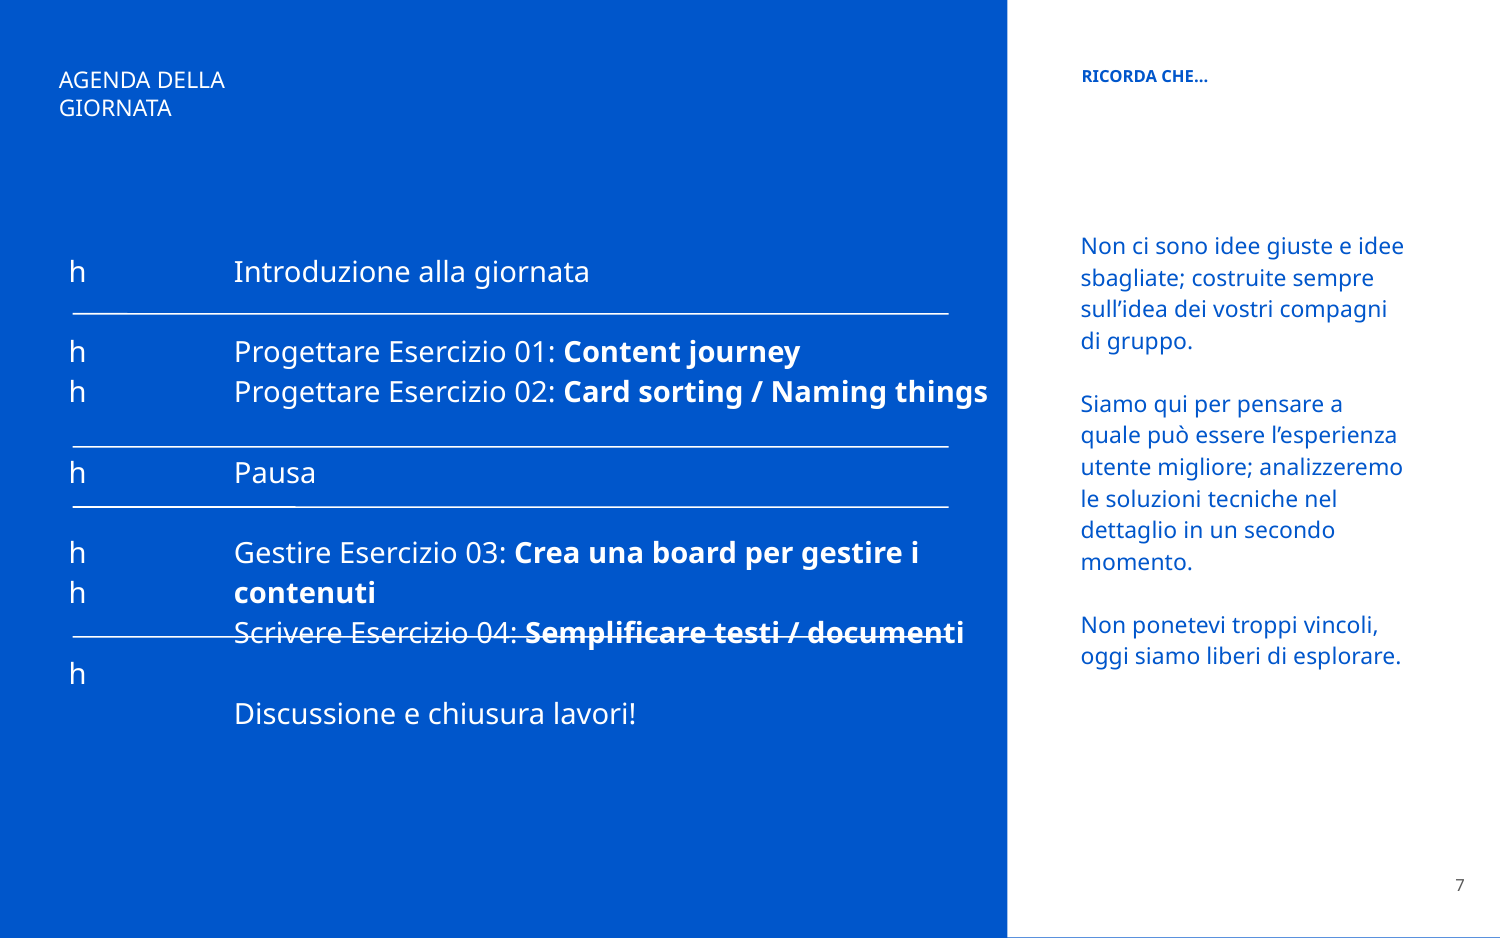

RICORDA CHE…
AGENDA DELLA GIORNATA
h
h
h
h
h
h
h
Introduzione alla giornata
Progettare Esercizio 01: Content journey
Progettare Esercizio 02: Card sorting / Naming things
Pausa
Gestire Esercizio 03: Crea una board per gestire i contenuti
Scrivere Esercizio 04: Semplificare testi / documenti
Discussione e chiusura lavori!
Non ci sono idee giuste e idee sbagliate; costruite sempre sull’idea dei vostri compagni
di gruppo.
Siamo qui per pensare a quale può essere l’esperienza utente migliore; analizzeremo le soluzioni tecniche nel dettaglio in un secondo momento.
Non ponetevi troppi vincoli, oggi siamo liberi di esplorare.